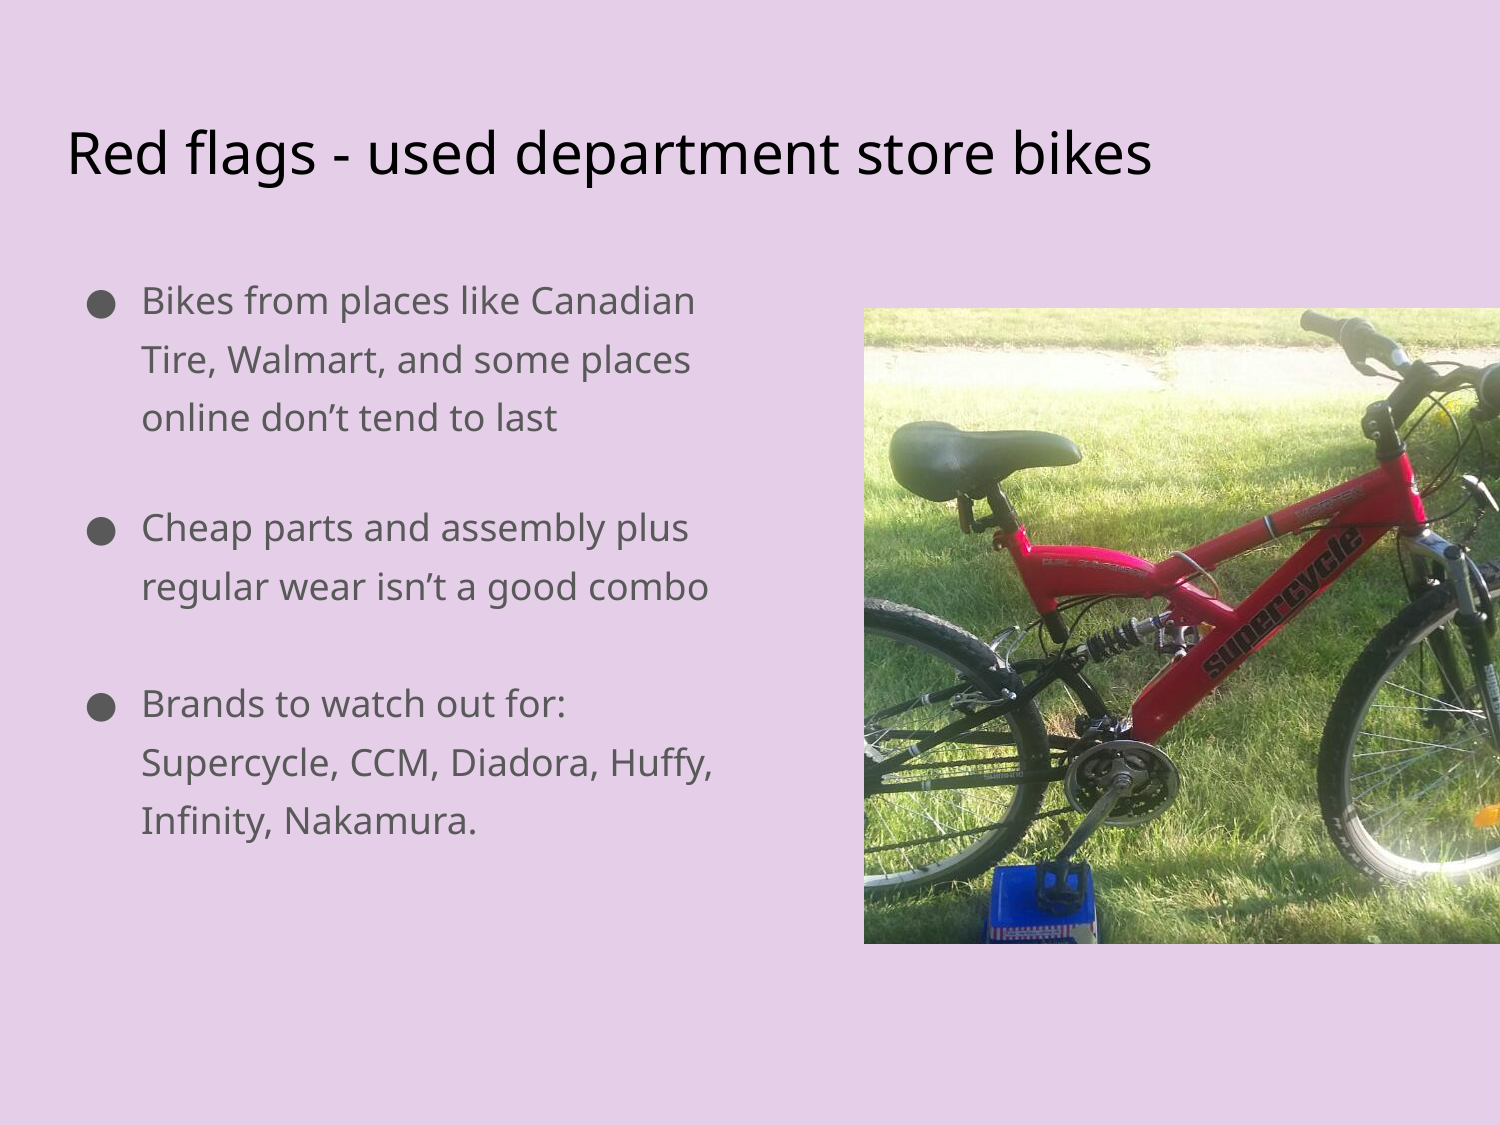

# Red flags - used department store bikes
Bikes from places like Canadian Tire, Walmart, and some places online don’t tend to last
Cheap parts and assembly plus regular wear isn’t a good combo
Brands to watch out for: Supercycle, CCM, Diadora, Huffy, Infinity, Nakamura.